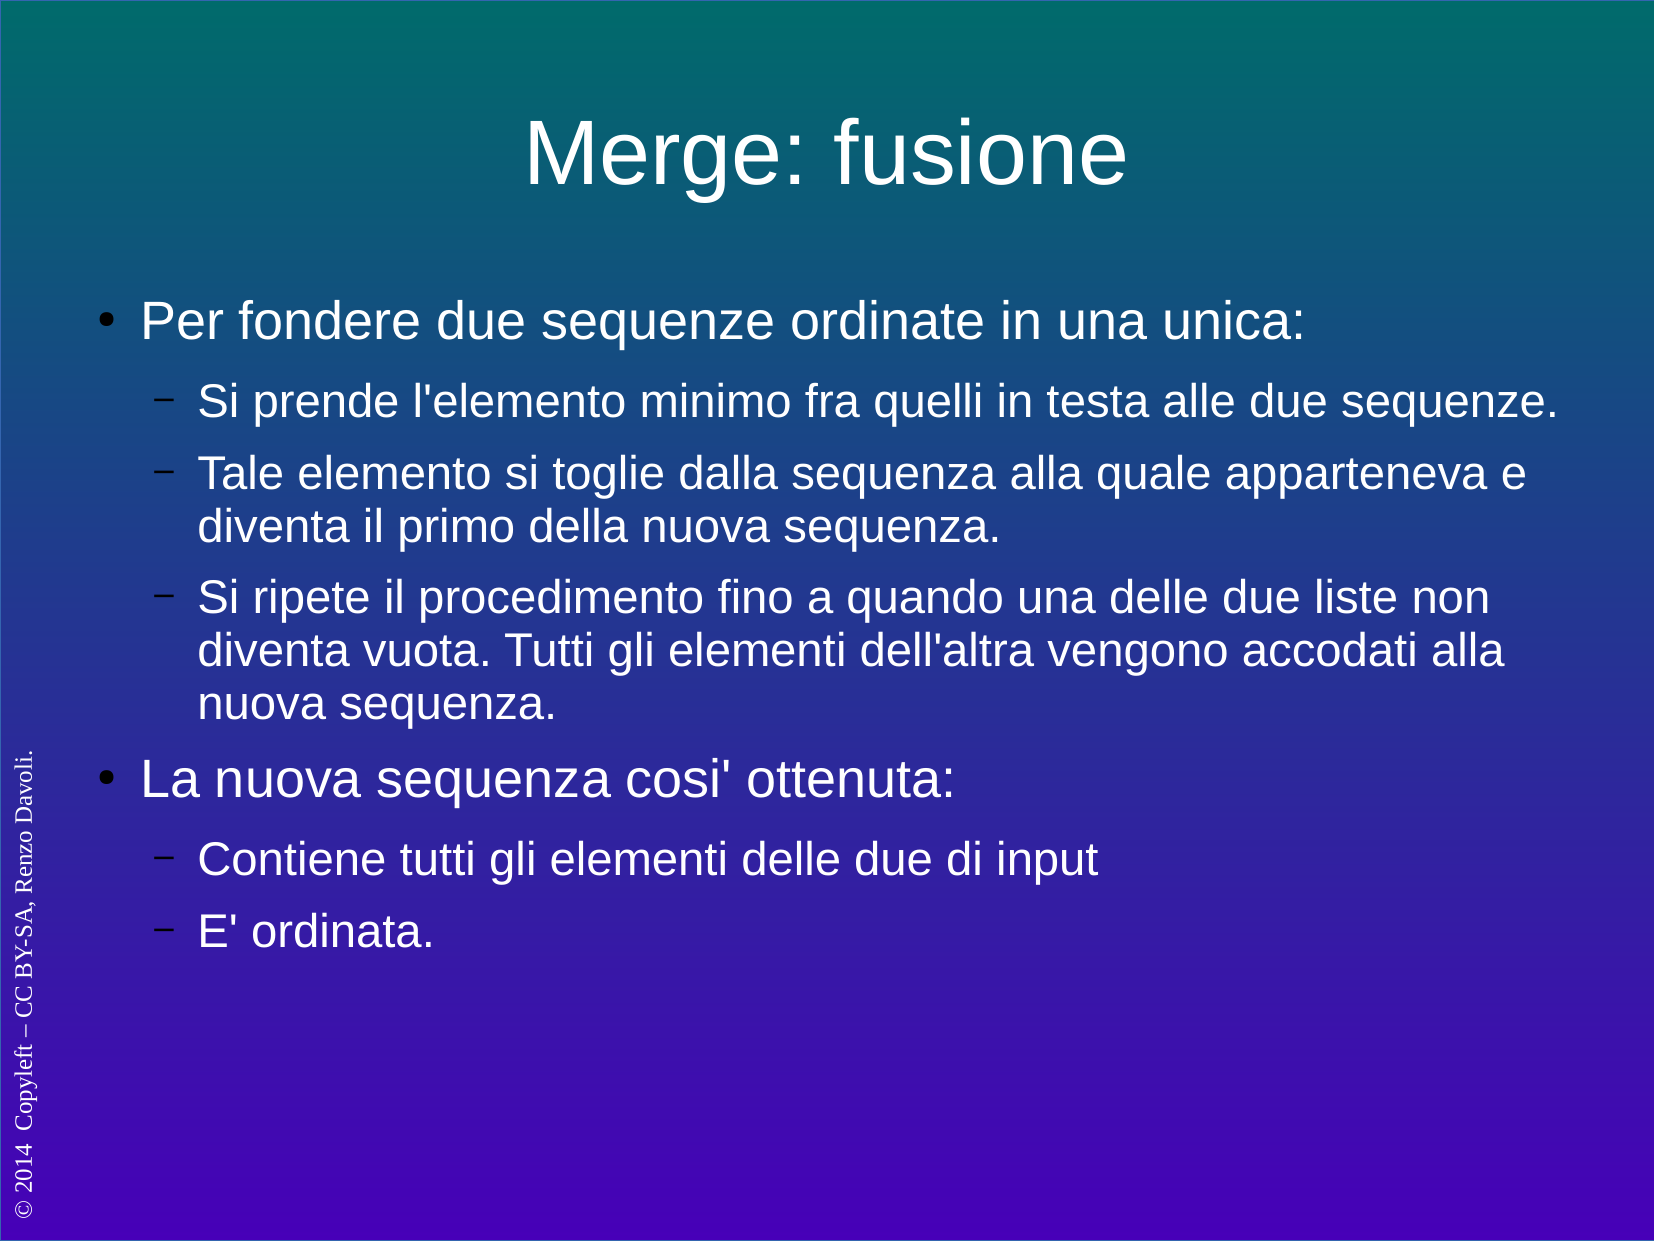

# Merge: fusione
Per fondere due sequenze ordinate in una unica:
Si prende l'elemento minimo fra quelli in testa alle due sequenze.
Tale elemento si toglie dalla sequenza alla quale apparteneva e diventa il primo della nuova sequenza.
Si ripete il procedimento fino a quando una delle due liste non diventa vuota. Tutti gli elementi dell'altra vengono accodati alla nuova sequenza.
La nuova sequenza cosi' ottenuta:
Contiene tutti gli elementi delle due di input
E' ordinata.